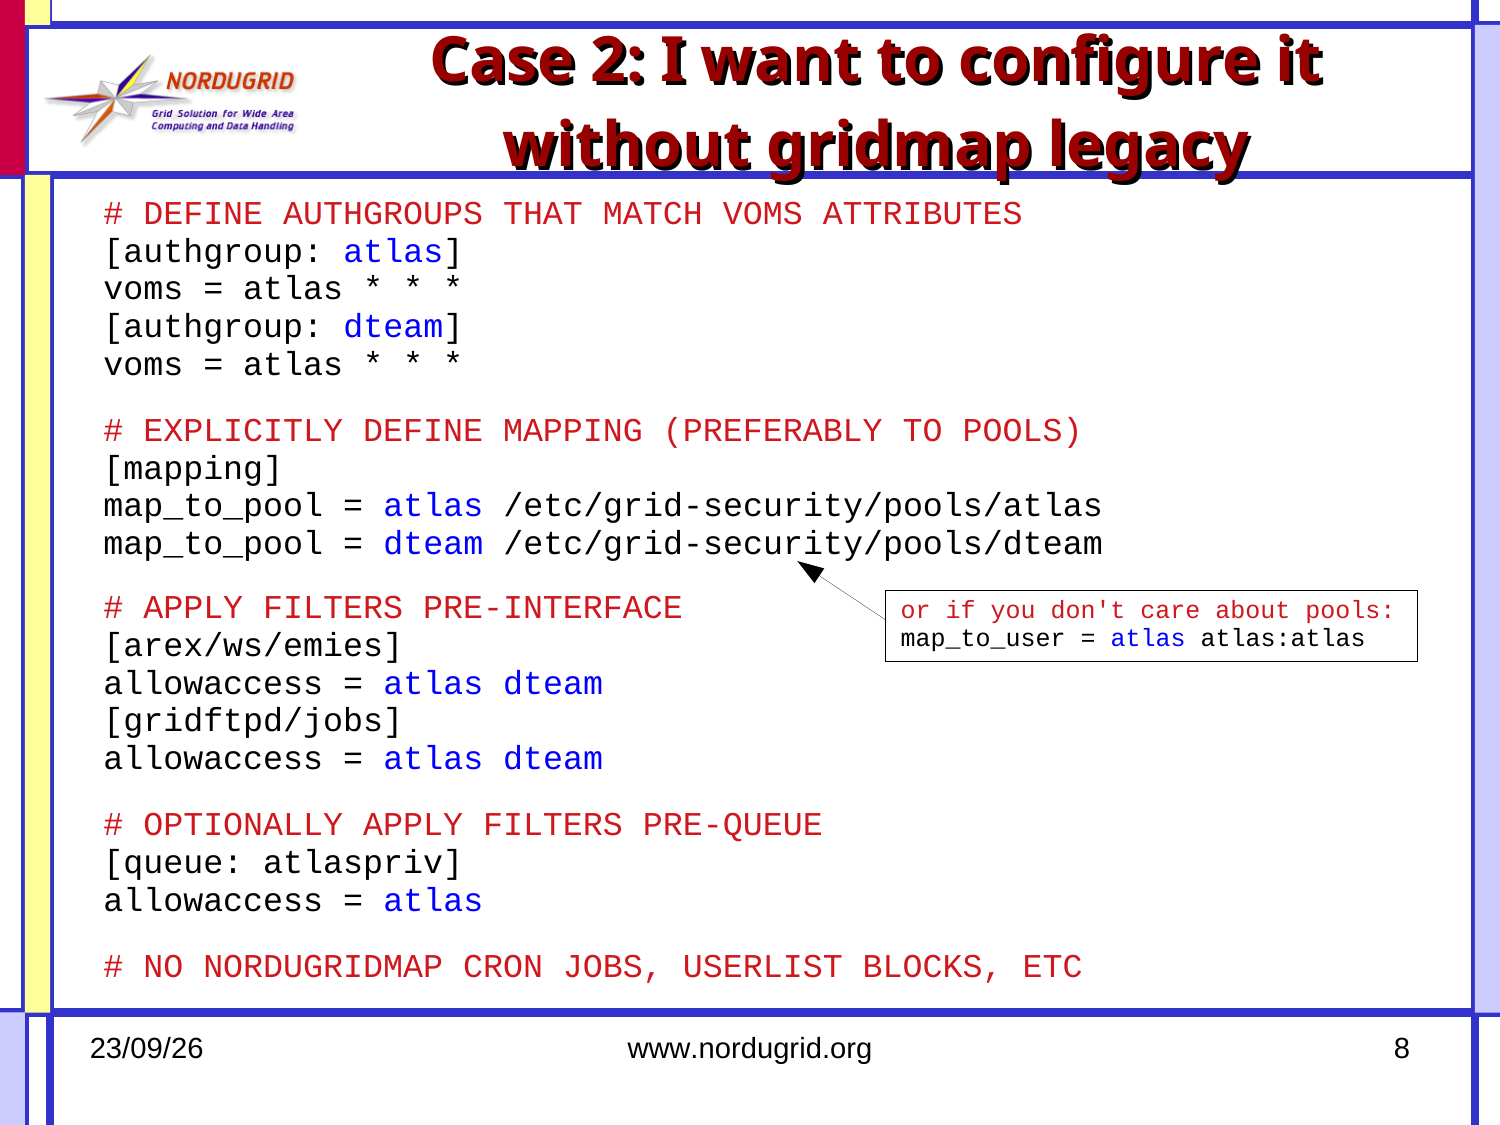

# Case 2: I want to configure it without gridmap legacy
# DEFINE AUTHGROUPS THAT MATCH VOMS ATTRIBUTES
[authgroup: atlas]
voms = atlas * * *
[authgroup: dteam]
voms = atlas * * *
# EXPLICITLY DEFINE MAPPING (PREFERABLY TO POOLS)
[mapping]
map_to_pool = atlas /etc/grid-security/pools/atlas
map_to_pool = dteam /etc/grid-security/pools/dteam
# APPLY FILTERS PRE-INTERFACE
[arex/ws/emies]
allowaccess = atlas dteam
[gridftpd/jobs]
allowaccess = atlas dteam
# OPTIONALLY APPLY FILTERS PRE-QUEUE
[queue: atlaspriv]
allowaccess = atlas
# NO NORDUGRIDMAP CRON JOBS, USERLIST BLOCKS, ETC
or if you don't care about pools:
map_to_user = atlas atlas:atlas
www.nordugrid.org
8